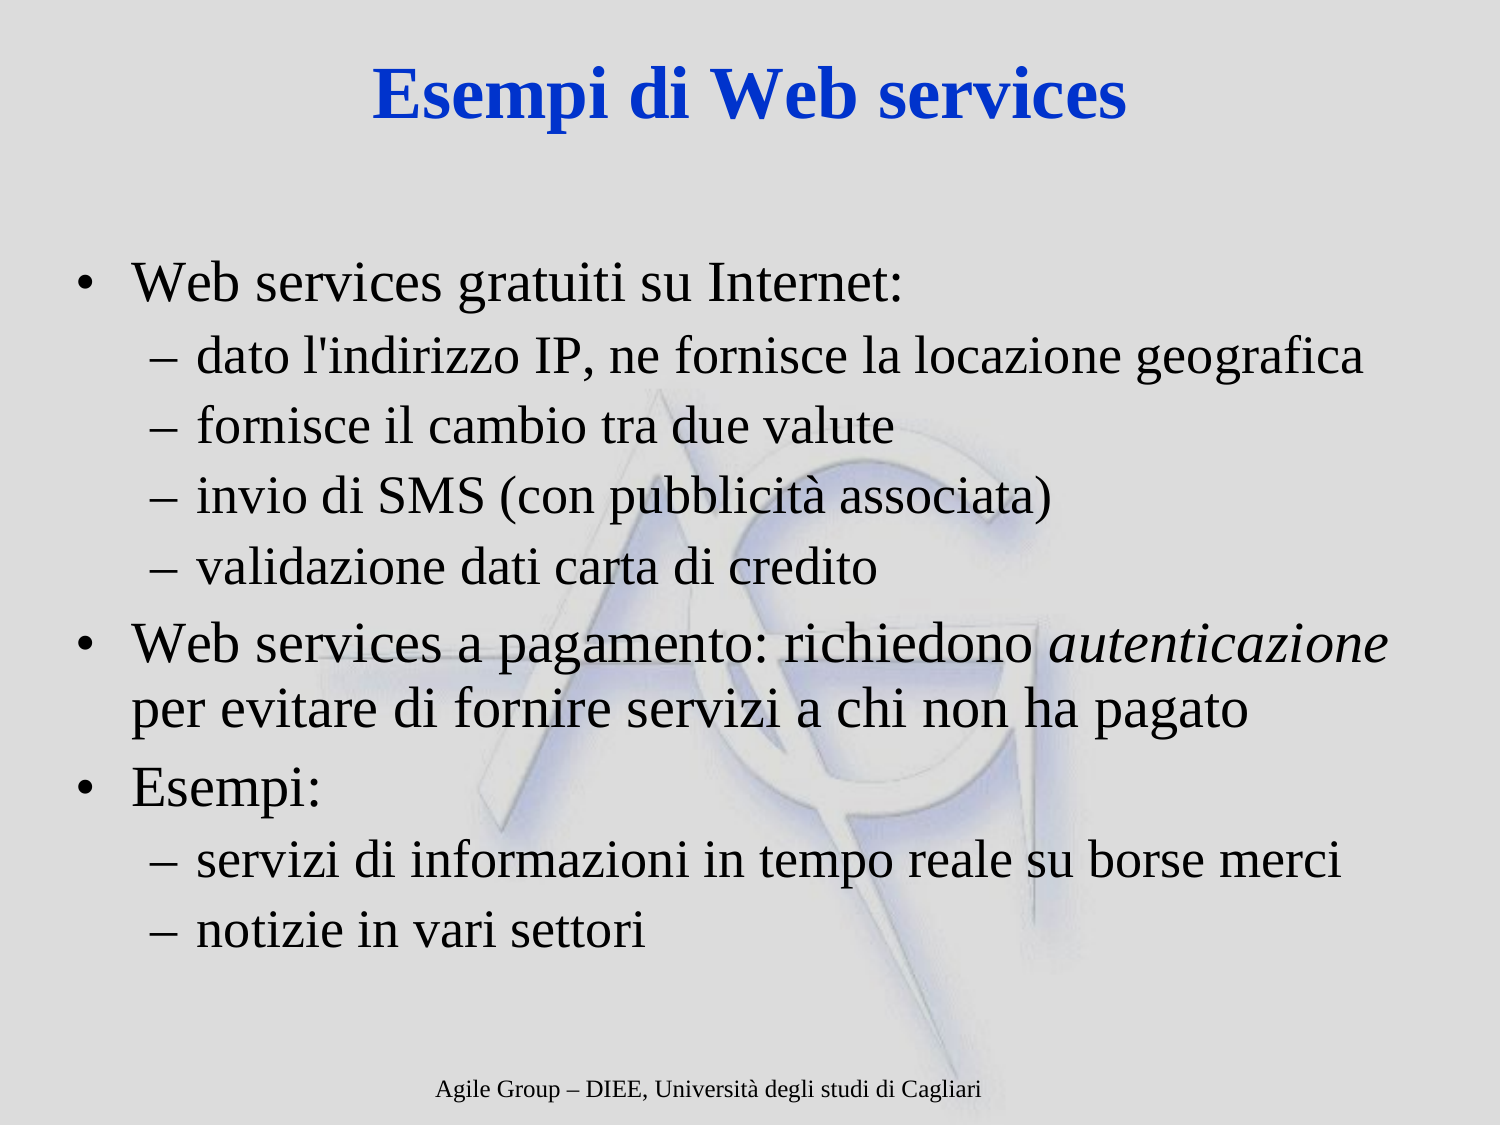

# Esempi di Web services
Web services gratuiti su Internet:
dato l'indirizzo IP, ne fornisce la locazione geografica
fornisce il cambio tra due valute
invio di SMS (con pubblicità associata)
validazione dati carta di credito
Web services a pagamento: richiedono autenticazione per evitare di fornire servizi a chi non ha pagato
Esempi:
servizi di informazioni in tempo reale su borse merci
notizie in vari settori